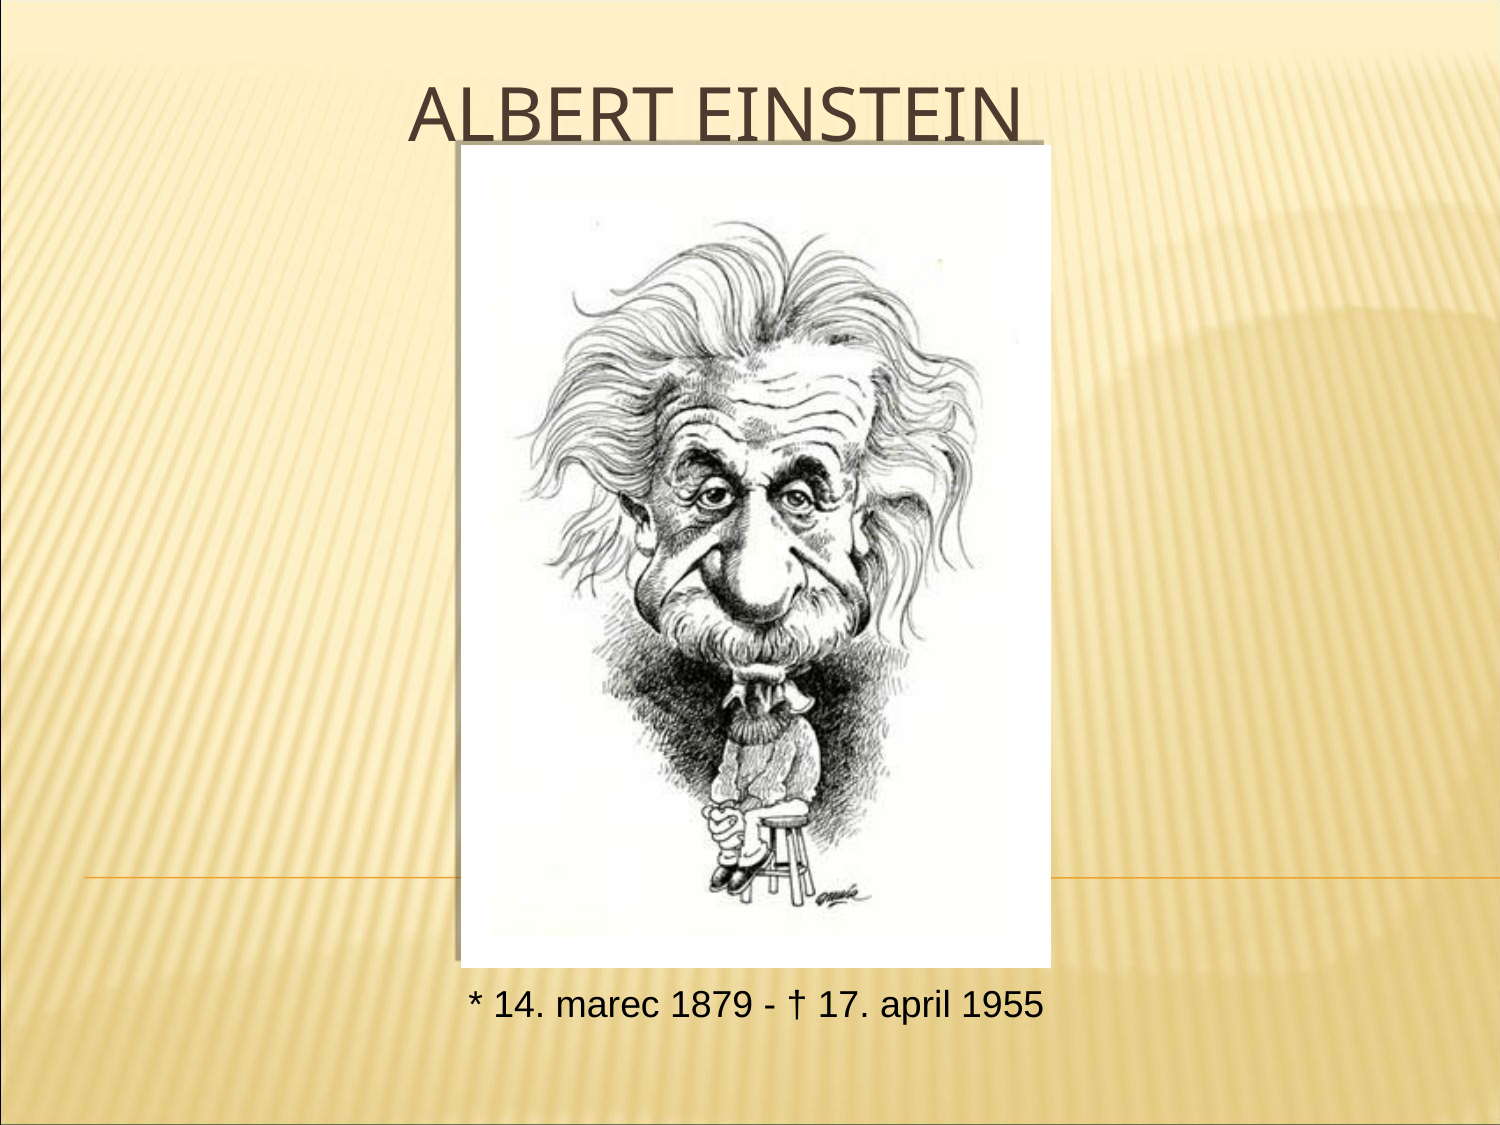

# Albert Einstein
* 14. marec 1879 - † 17. april 1955